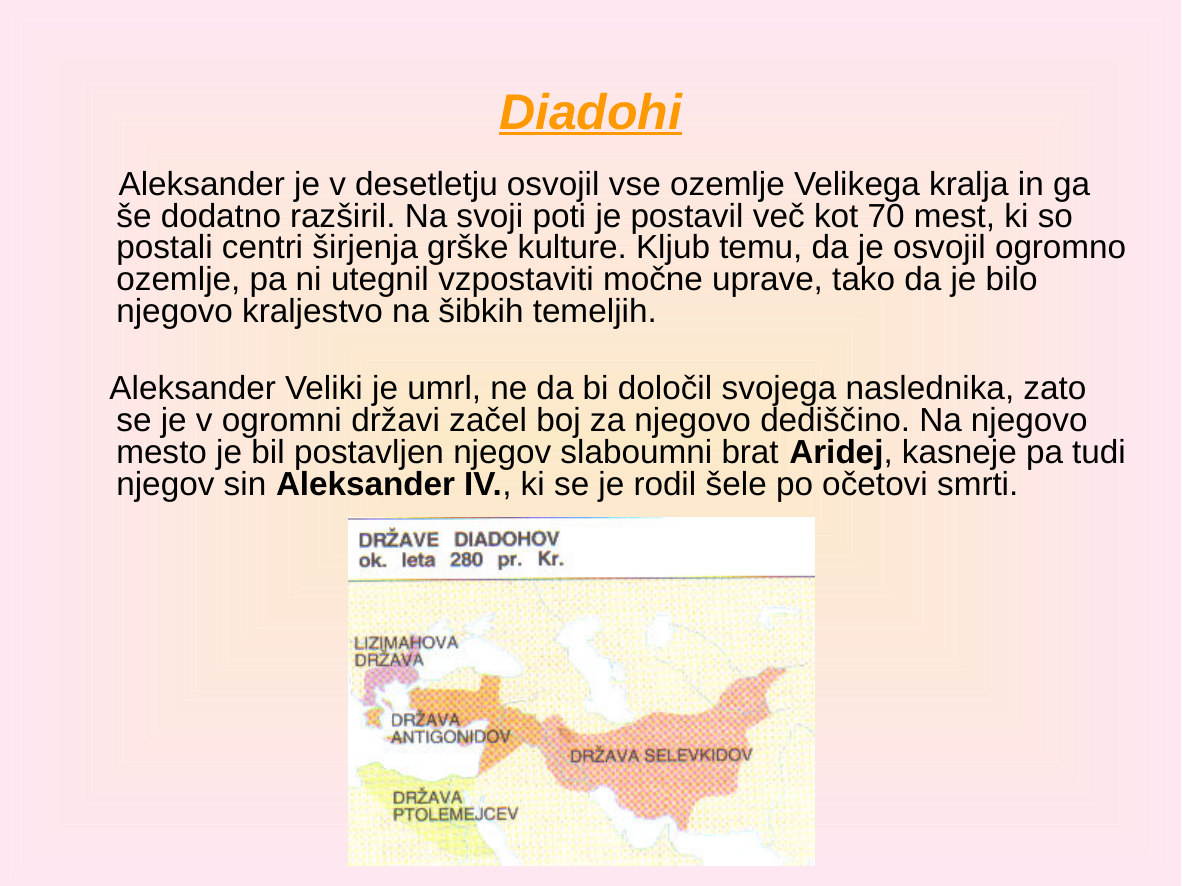

# Diadohi
 Aleksander je v desetletju osvojil vse ozemlje Velikega kralja in ga še dodatno razširil. Na svoji poti je postavil več kot 70 mest, ki so postali centri širjenja grške kulture. Kljub temu, da je osvojil ogromno ozemlje, pa ni utegnil vzpostaviti močne uprave, tako da je bilo njegovo kraljestvo na šibkih temeljih.
 Aleksander Veliki je umrl, ne da bi določil svojega naslednika, zato se je v ogromni državi začel boj za njegovo dediščino. Na njegovo mesto je bil postavljen njegov slaboumni brat Aridej, kasneje pa tudi njegov sin Aleksander IV., ki se je rodil šele po očetovi smrti.